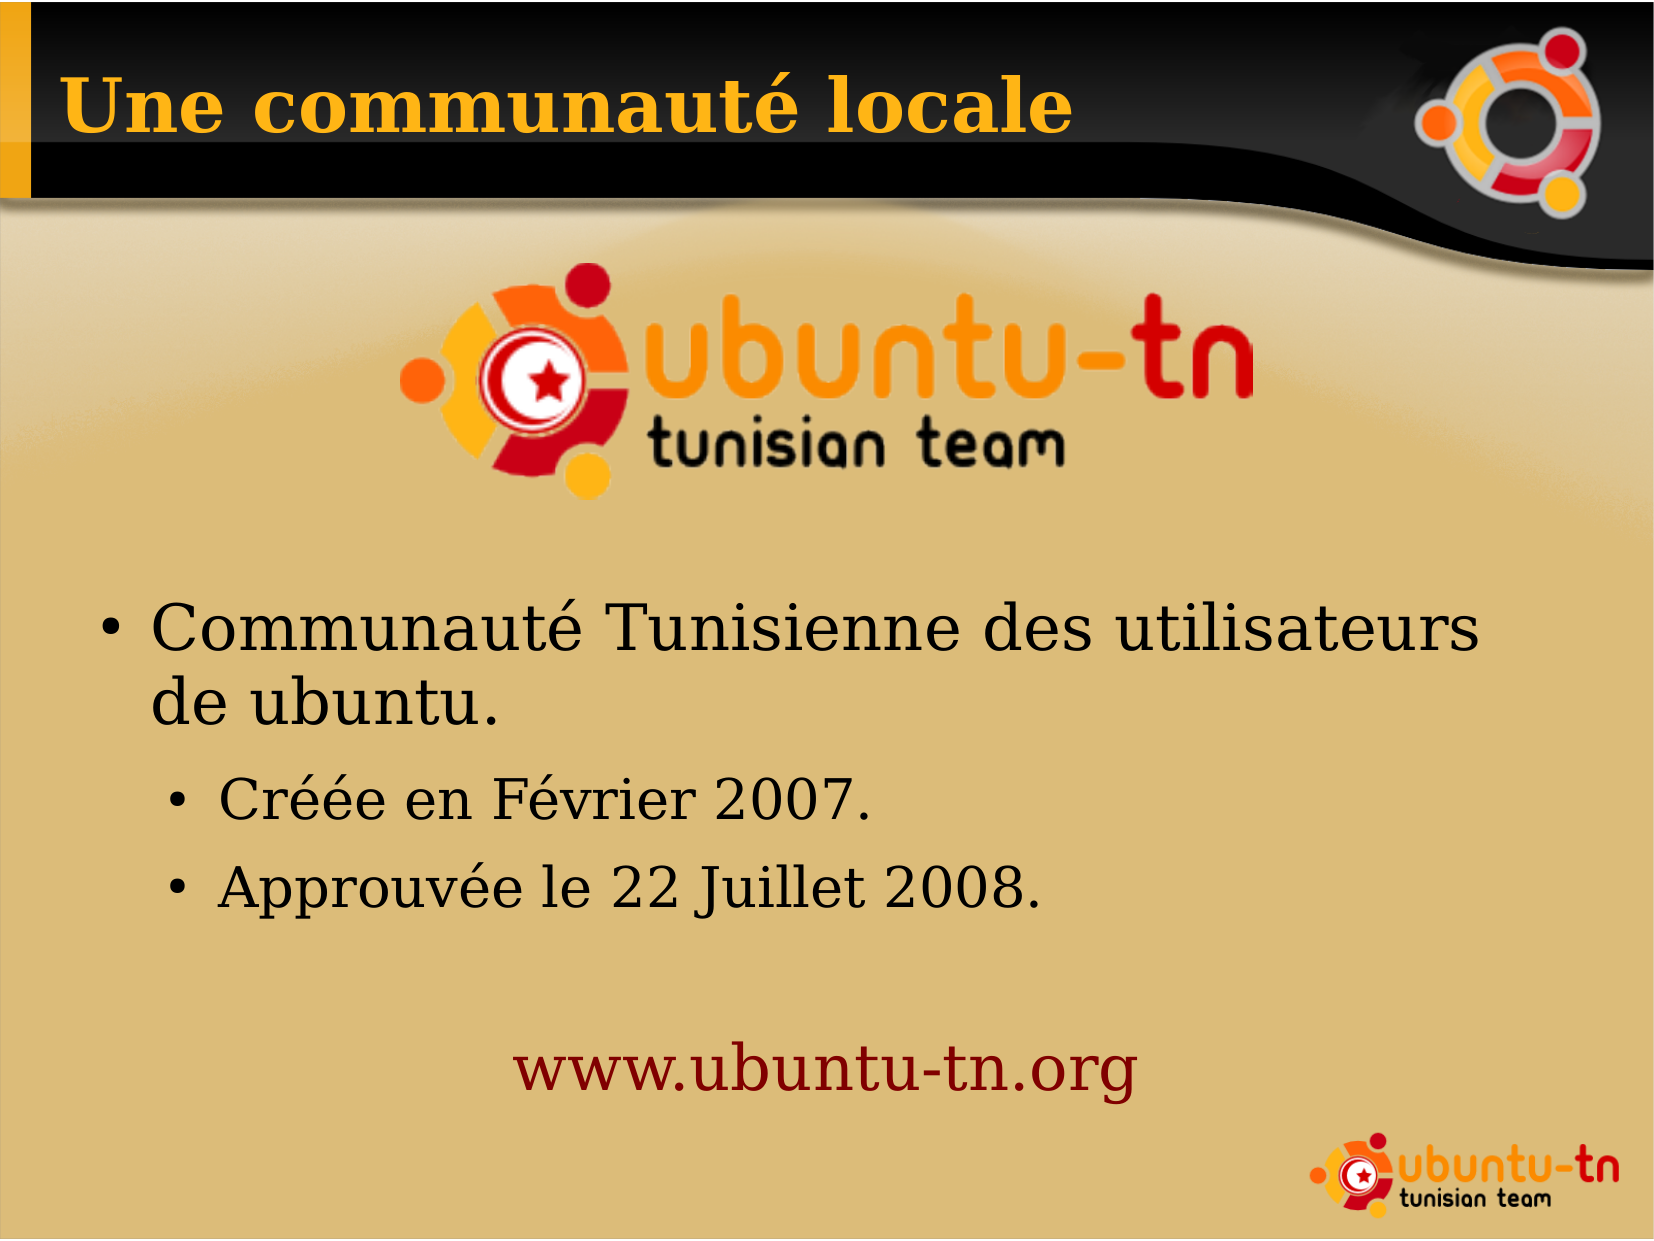

# Une communauté locale
Communauté Tunisienne des utilisateurs de ubuntu.
Créée en Février 2007.
Approuvée le 22 Juillet 2008.
www.ubuntu-tn.org